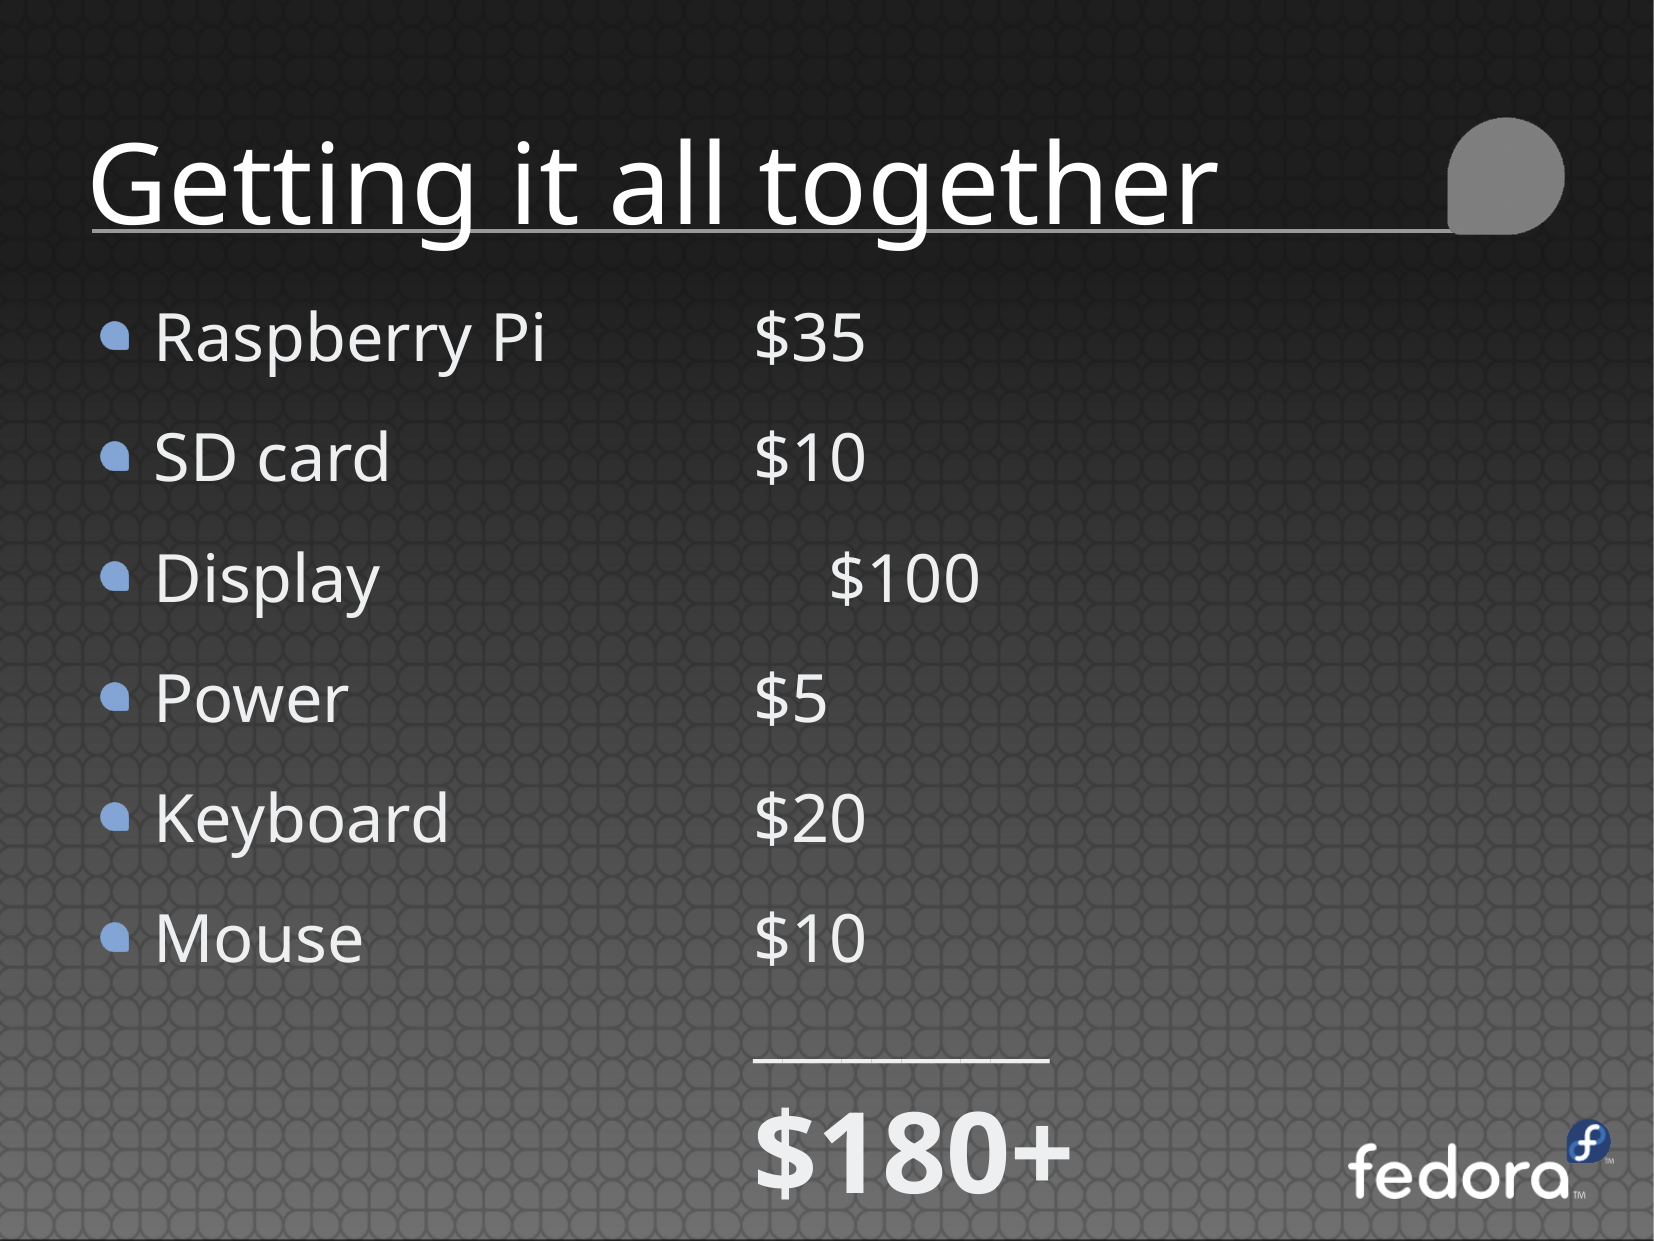

# Getting it all together
Raspberry Pi			$35
SD card					$10
Display						$100
Power						$5
Keyboard					$20
Mouse						$10
								__________
								$180+